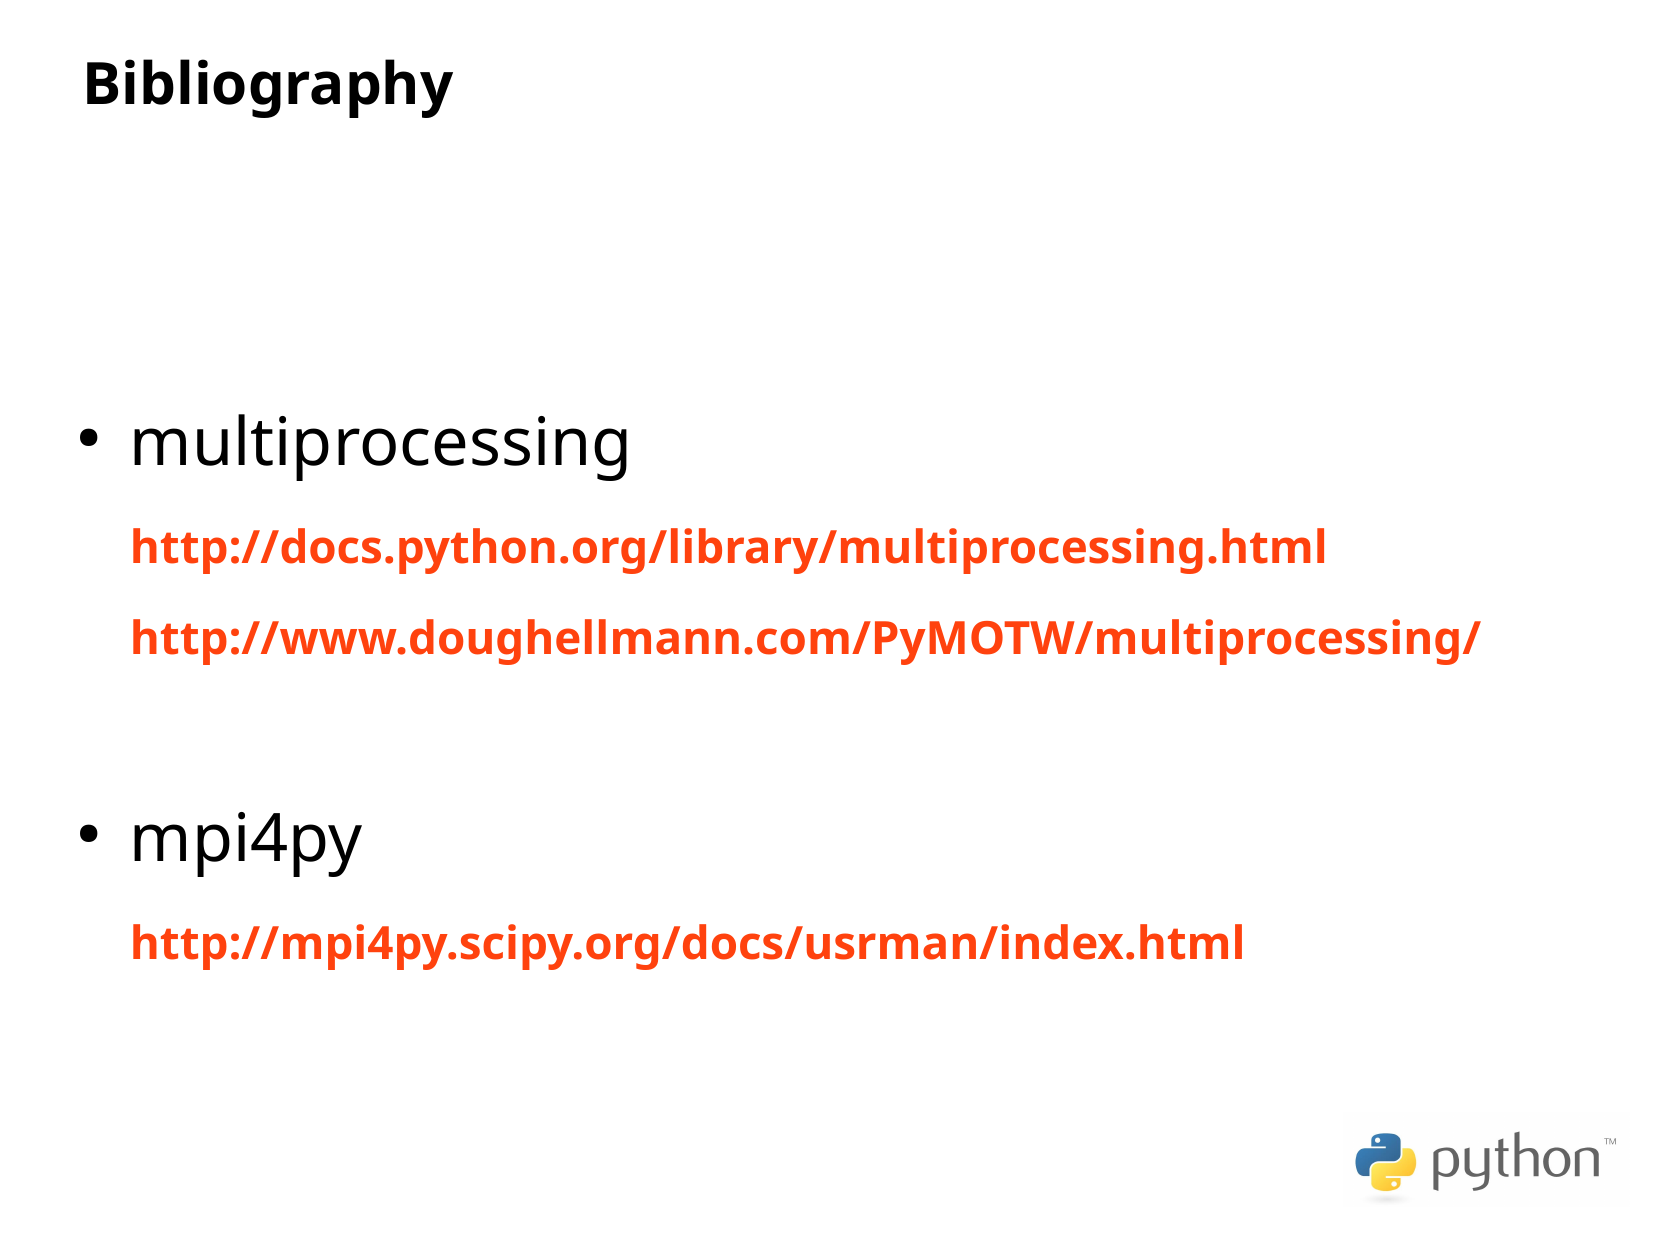

# Bibliography
multiprocessing
http://docs.python.org/library/multiprocessing.html
http://www.doughellmann.com/PyMOTW/multiprocessing/
mpi4py
http://mpi4py.scipy.org/docs/usrman/index.html